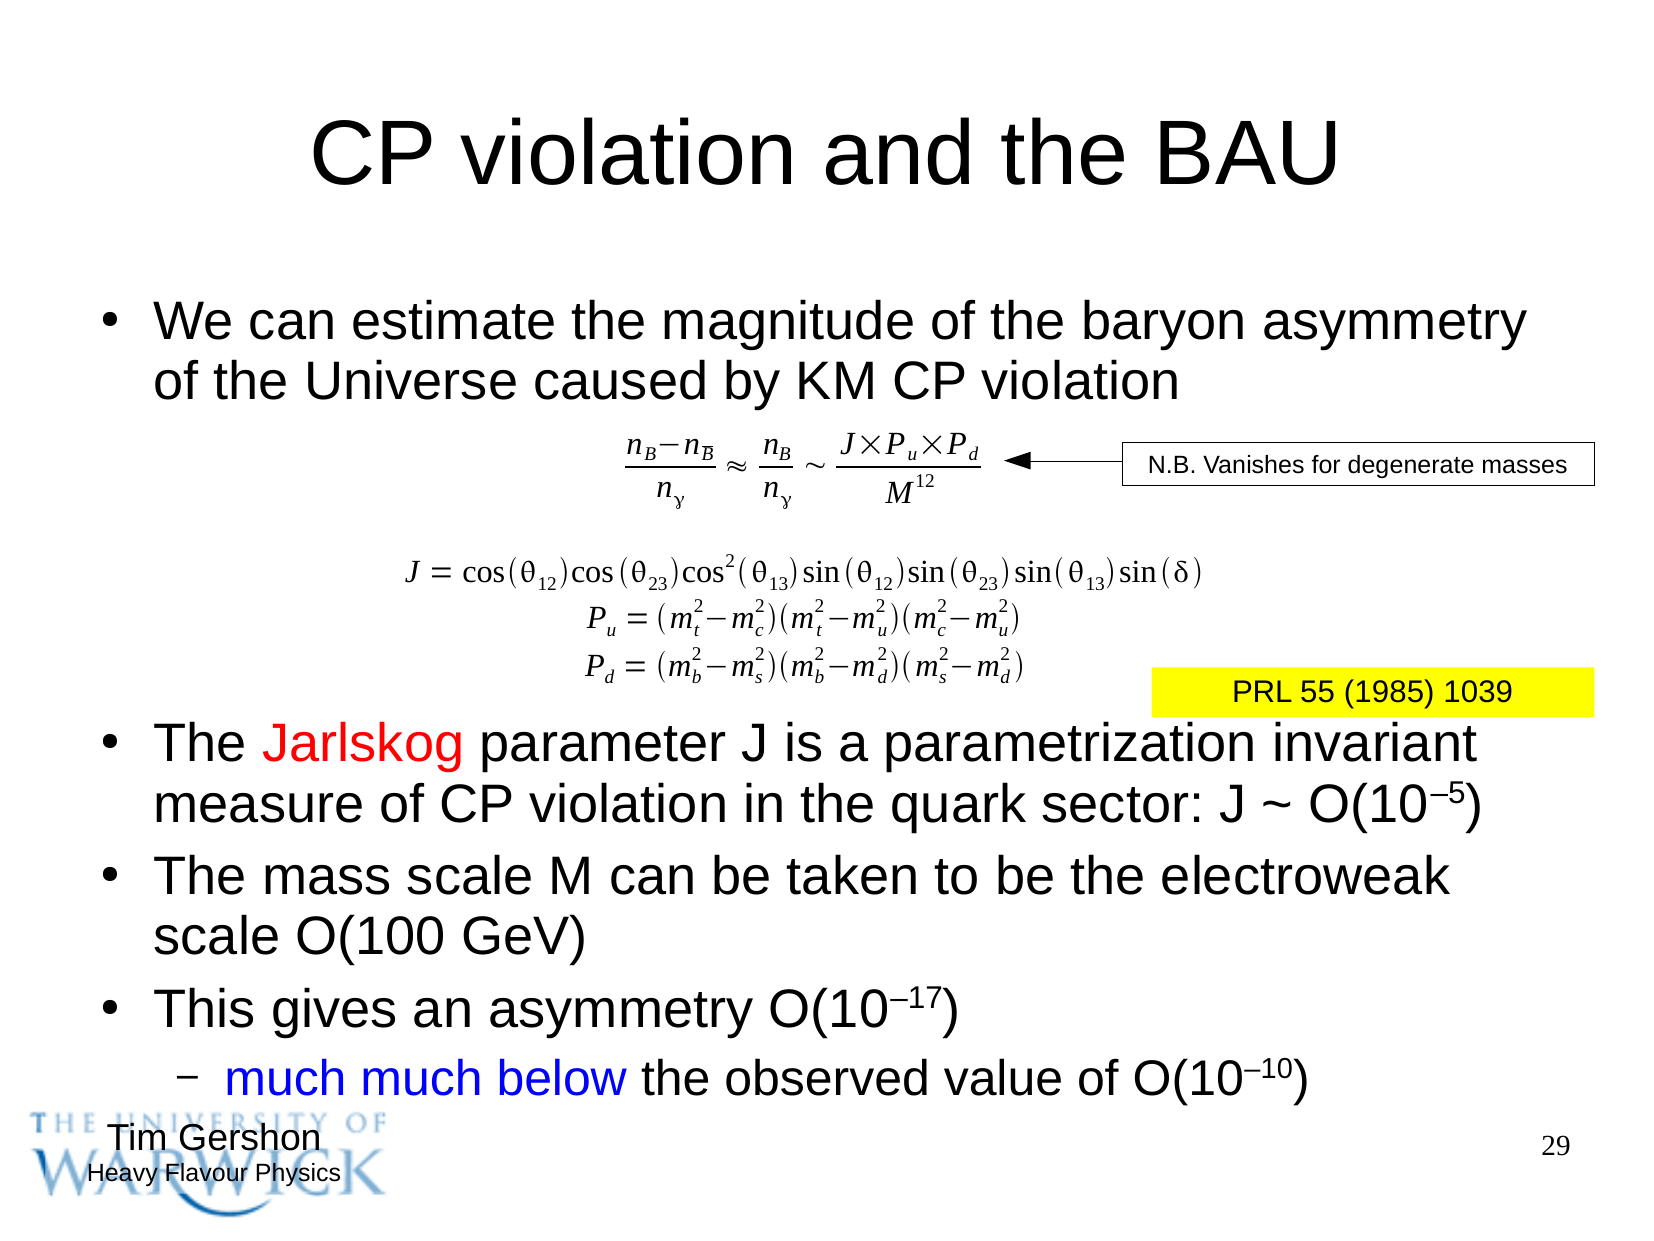

# CP violation and the BAU
We can estimate the magnitude of the baryon asymmetry of the Universe caused by KM CP violation
The Jarlskog parameter J is a parametrization invariant measure of CP violation in the quark sector: J ~ O(10–5)
The mass scale M can be taken to be the electroweak scale O(100 GeV)
This gives an asymmetry O(10–17)
much much below the observed value of O(10–10)
N.B. Vanishes for degenerate masses
PRL 55 (1985) 1039
Tim Gershon
Heavy Flavour Physics
29